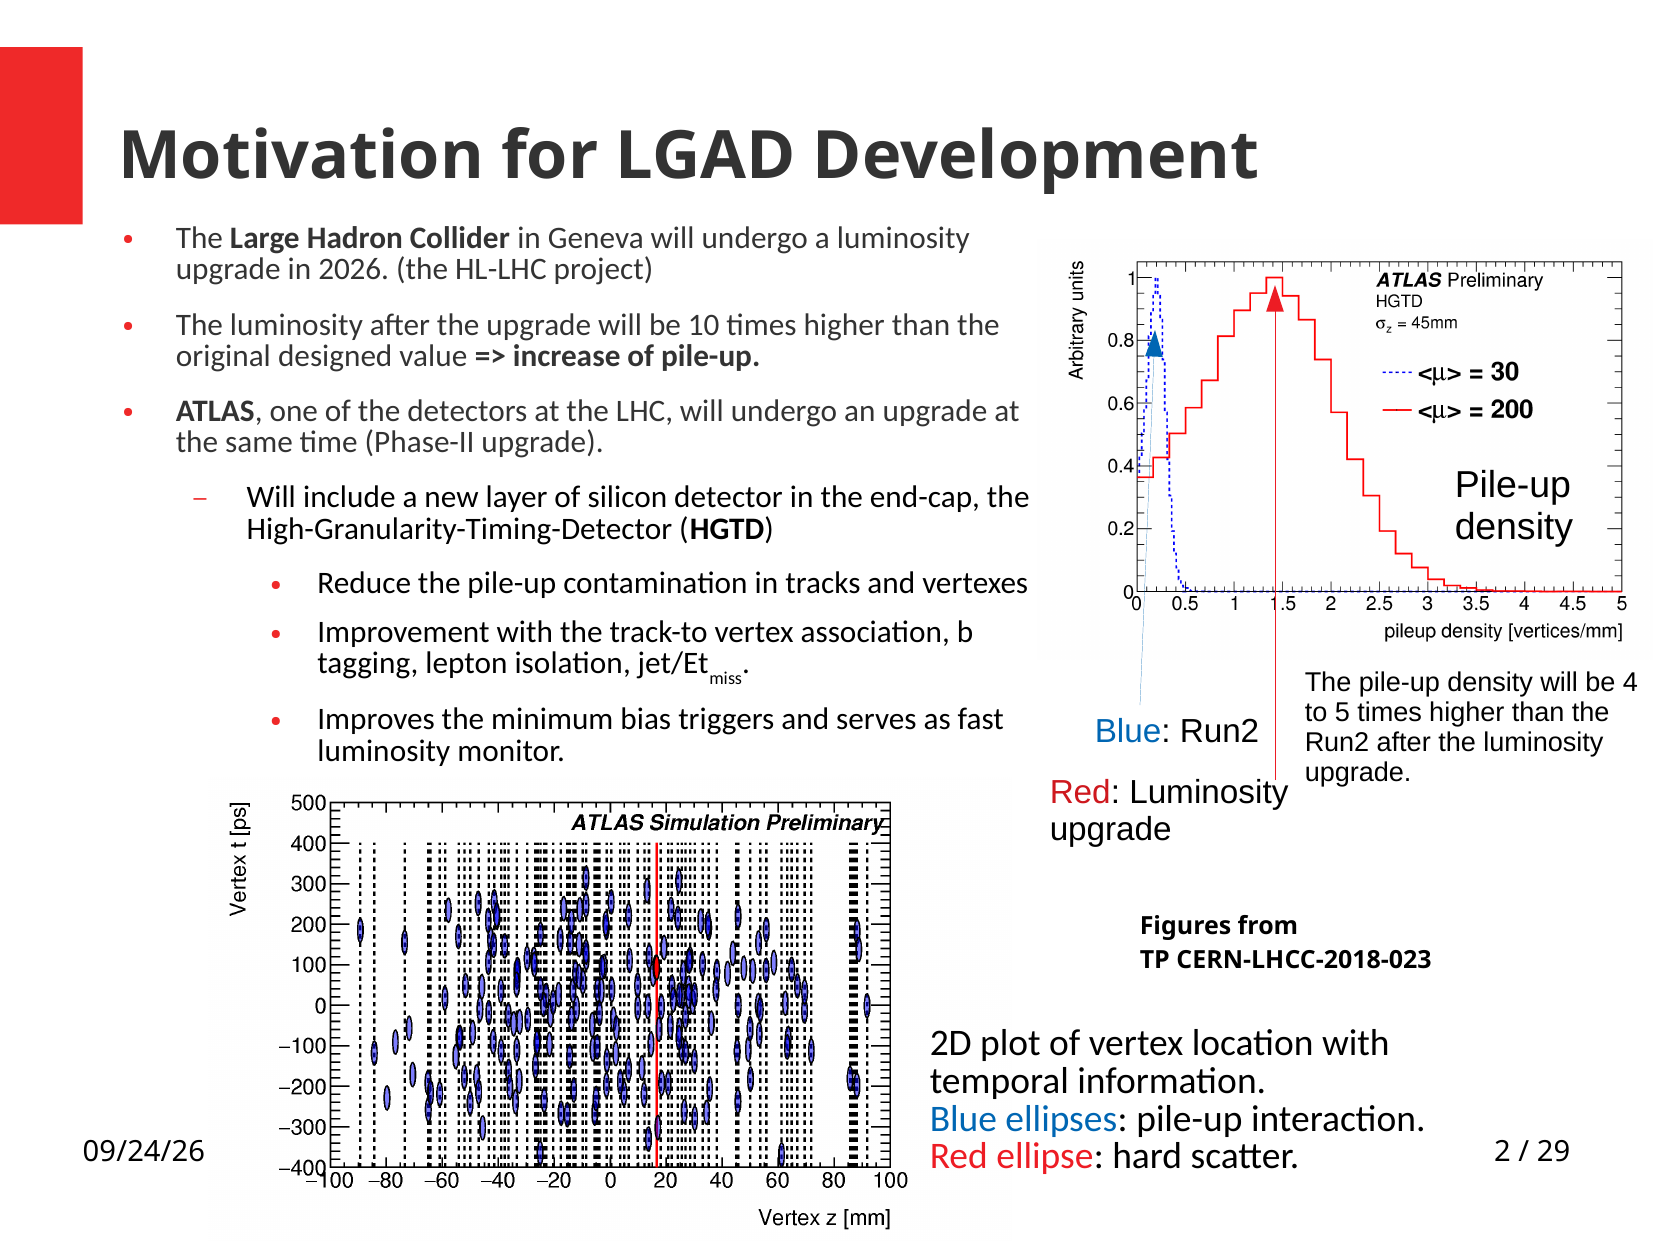

# Motivation for LGAD Development
The Large Hadron Collider in Geneva will undergo a luminosity upgrade in 2026. (the HL-LHC project)
The luminosity after the upgrade will be 10 times higher than the original designed value => increase of pile-up.
ATLAS, one of the detectors at the LHC, will undergo an upgrade at the same time (Phase-II upgrade).
Will include a new layer of silicon detector in the end-cap, the High-Granularity-Timing-Detector (HGTD)
Reduce the pile-up contamination in tracks and vertexes
Improvement with the track-to vertex association, b tagging, lepton isolation, jet/Etmiss.
Improves the minimum bias triggers and serves as fast luminosity monitor.
Pile-up density
The pile-up density will be 4 to 5 times higher than the Run2 after the luminosity upgrade.
Blue: Run2
Red: Luminosity upgrade
Figures from
TP CERN-LHCC-2018-023
2D plot of vertex location with temporal information.
Blue ellipses: pile-up interaction.
Red ellipse: hard scatter.
ULITIMA 2018
2